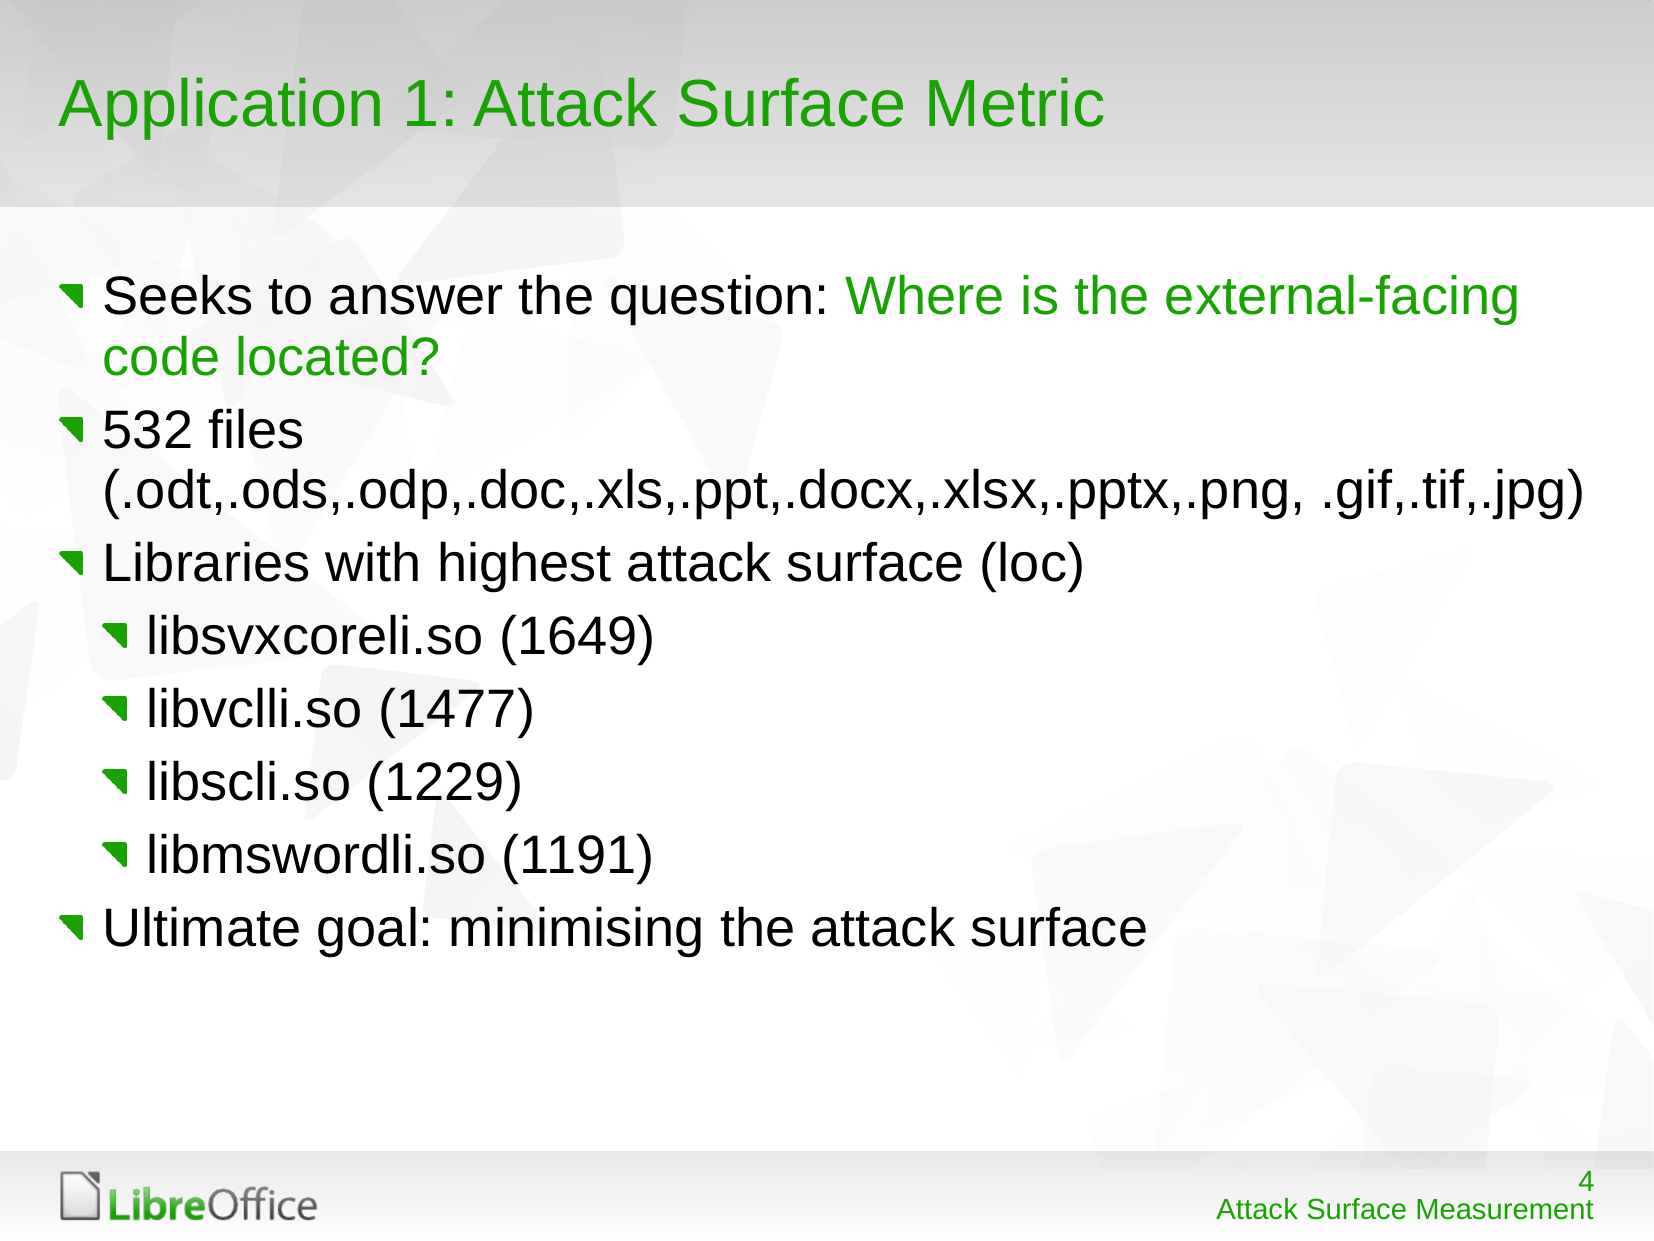

# Application 1: Attack Surface Metric
Seeks to answer the question: Where is the external-facing code located?
532 files (.odt,.ods,.odp,.doc,.xls,.ppt,.docx,.xlsx,.pptx,.png, .gif,.tif,.jpg)
Libraries with highest attack surface (loc)
libsvxcoreli.so (1649)
libvclli.so (1477)
libscli.so (1229)
libmswordli.so (1191)
Ultimate goal: minimising the attack surface
4
Attack Surface Measurement